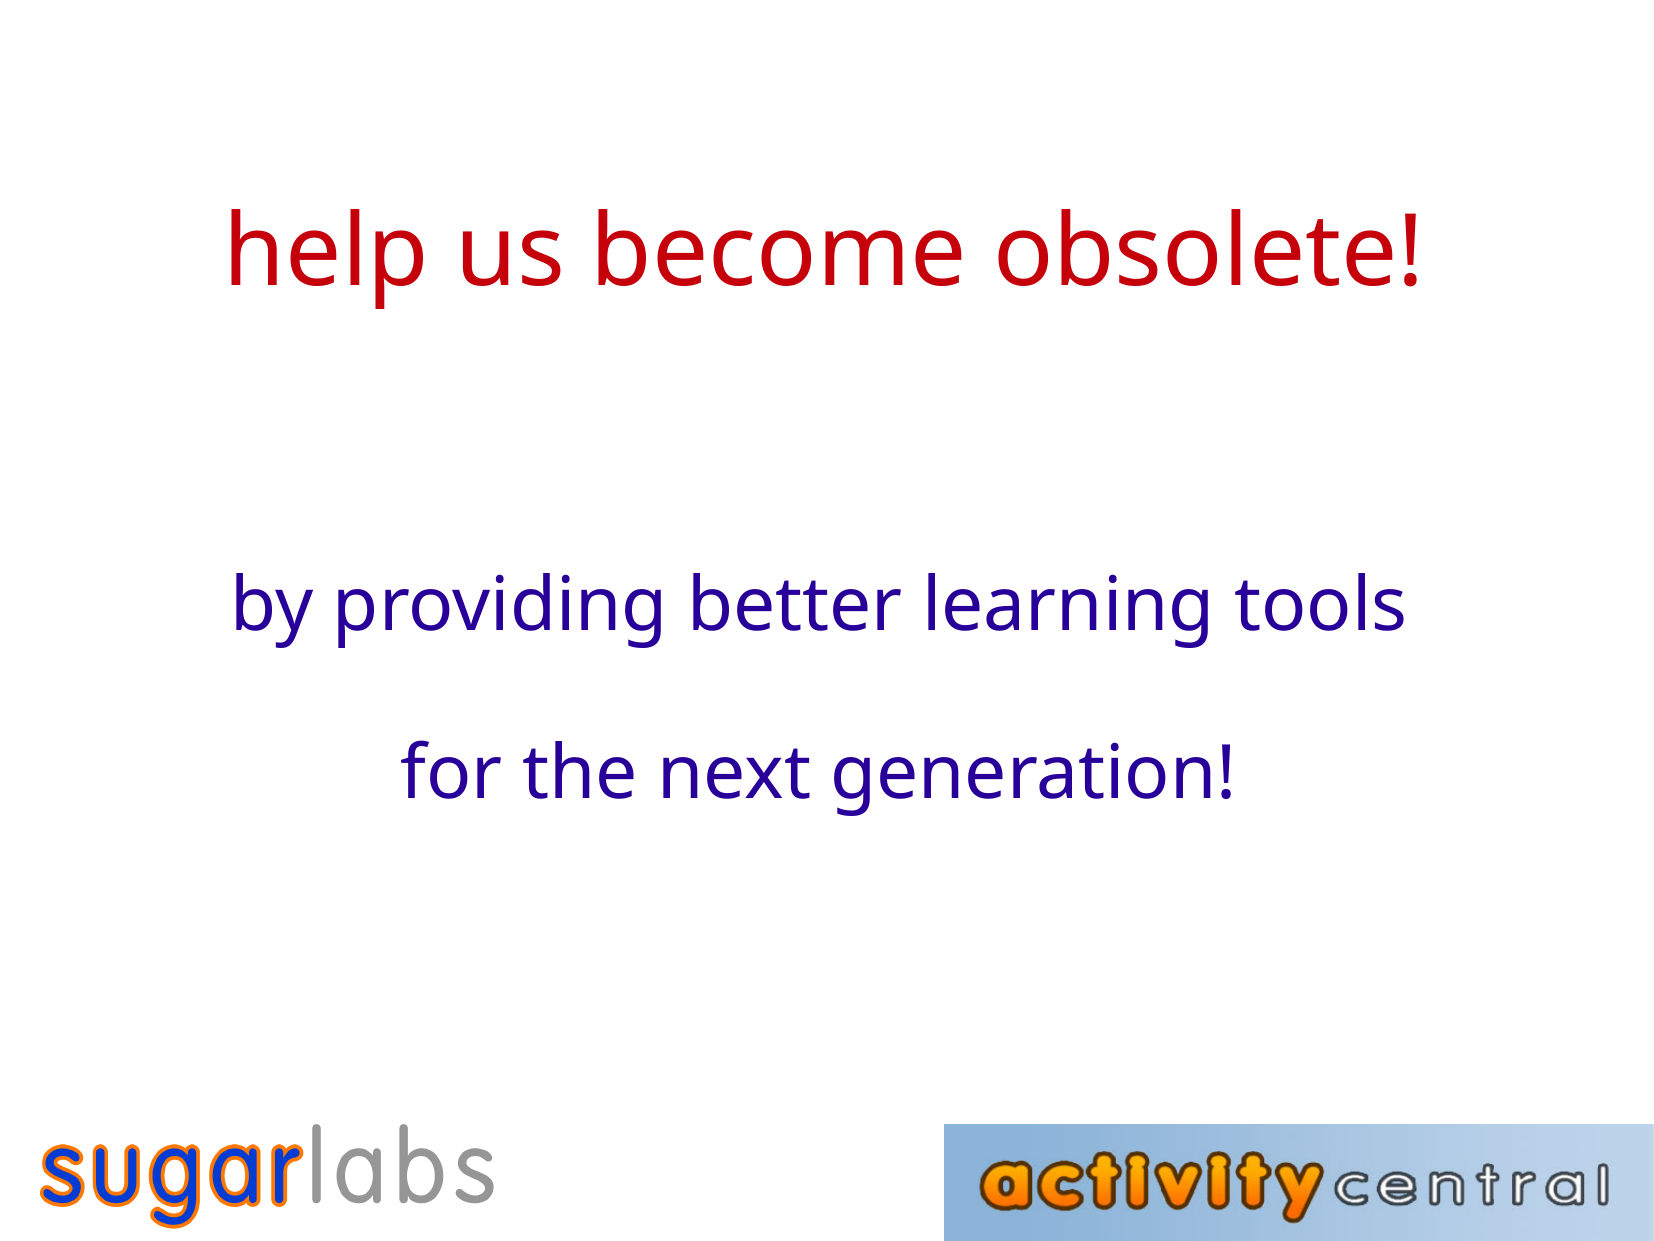

# help us become obsolete!
by providing better learning tools
for the next generation!